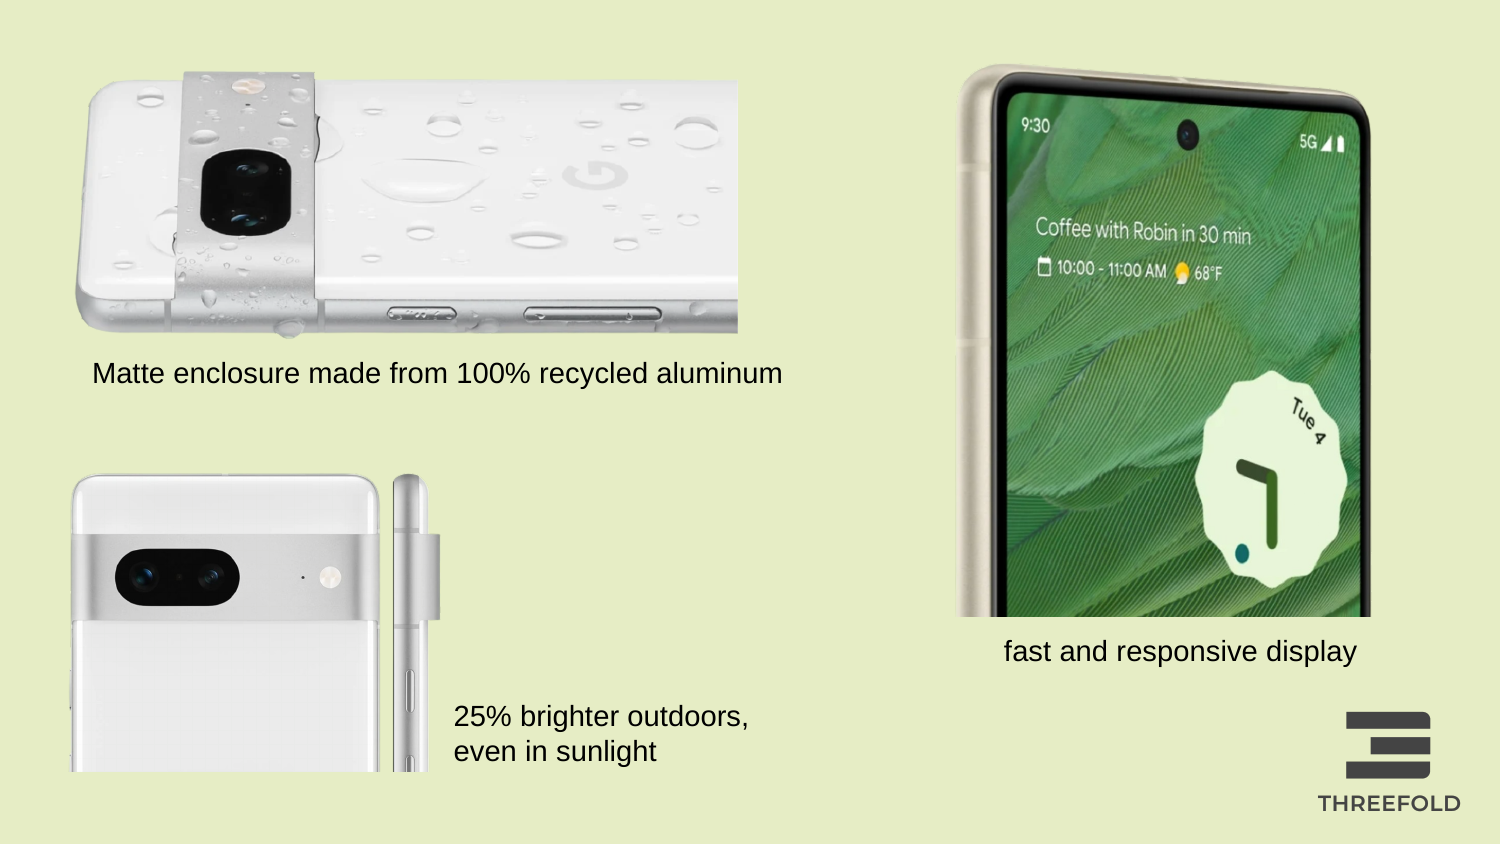

Matte enclosure made from 100% recycled aluminum
fast and responsive display
25% brighter outdoors,
even in sunlight